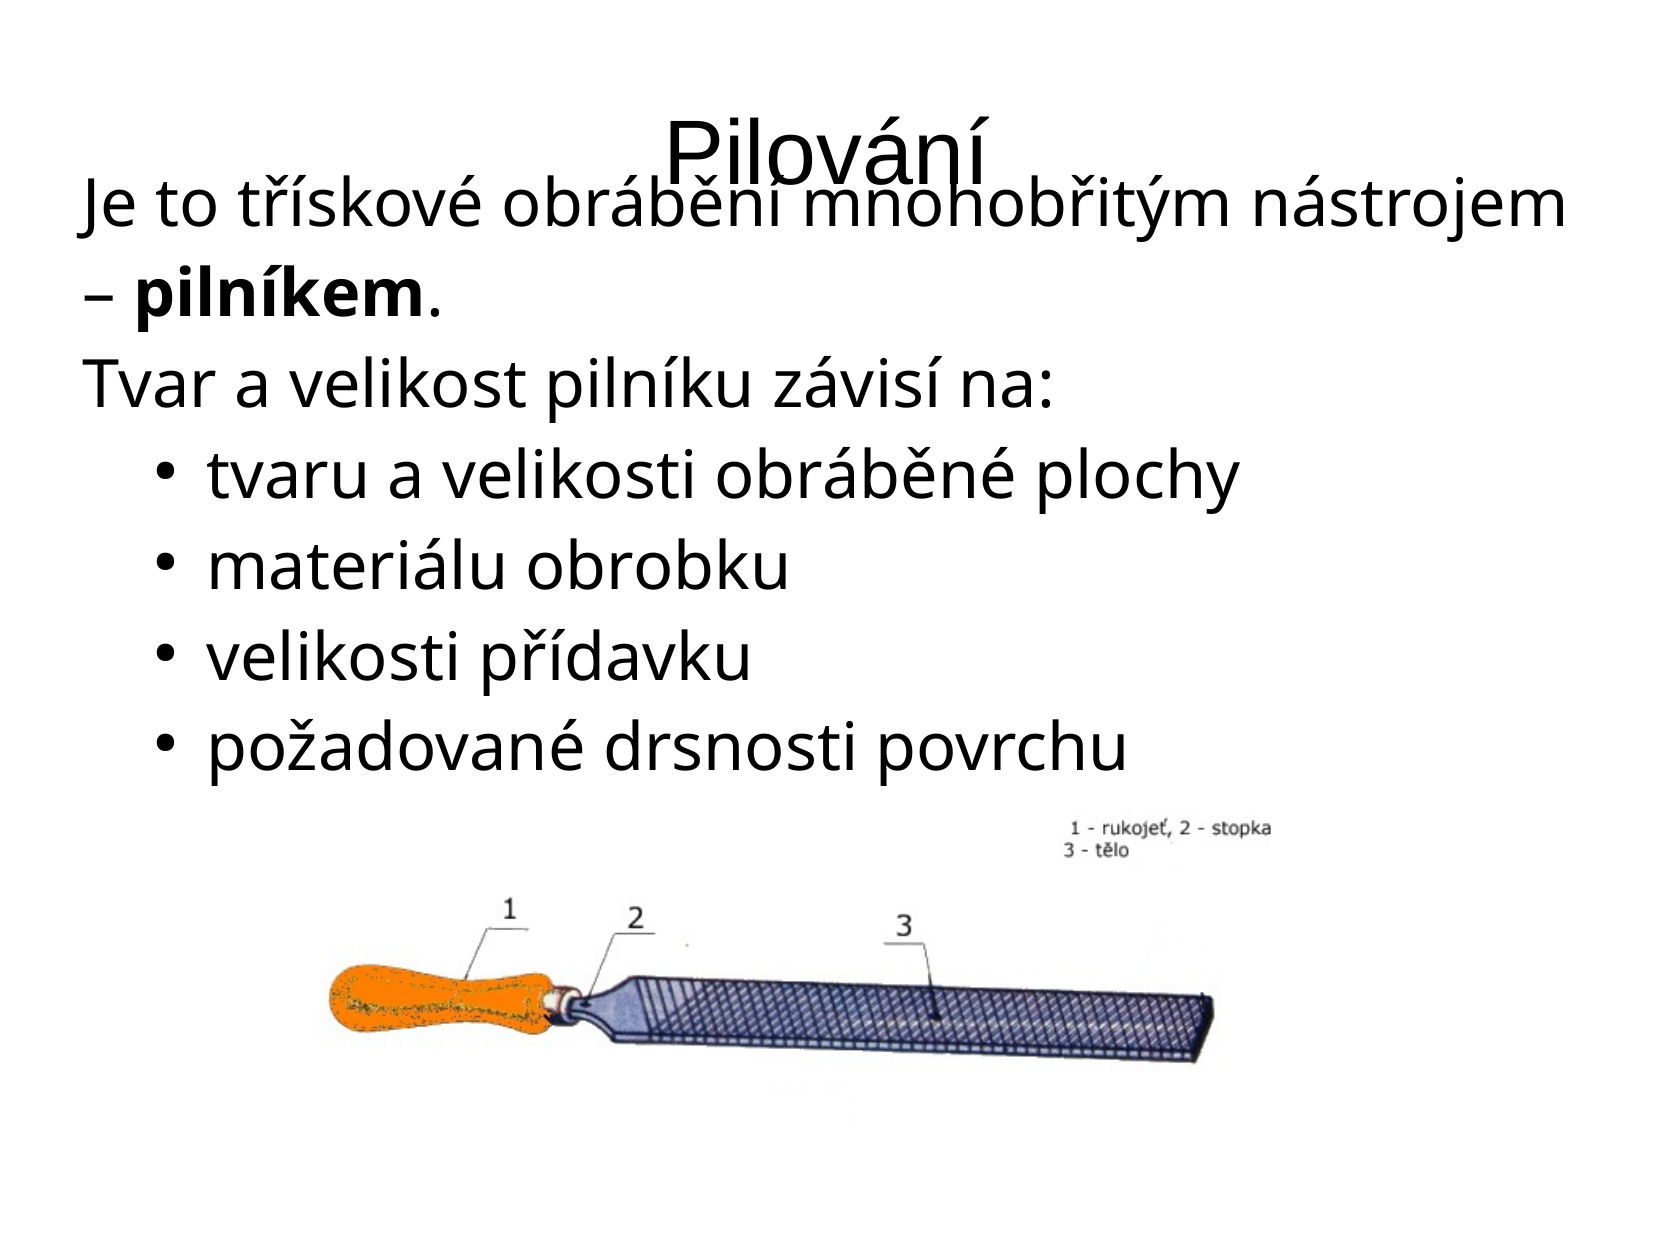

# Pilování
Je to třískové obrábění mnohobřitým nástrojem – pilníkem.
Tvar a velikost pilníku závisí na:
 tvaru a velikosti obráběné plochy
 materiálu obrobku
 velikosti přídavku
 požadované drsnosti povrchu